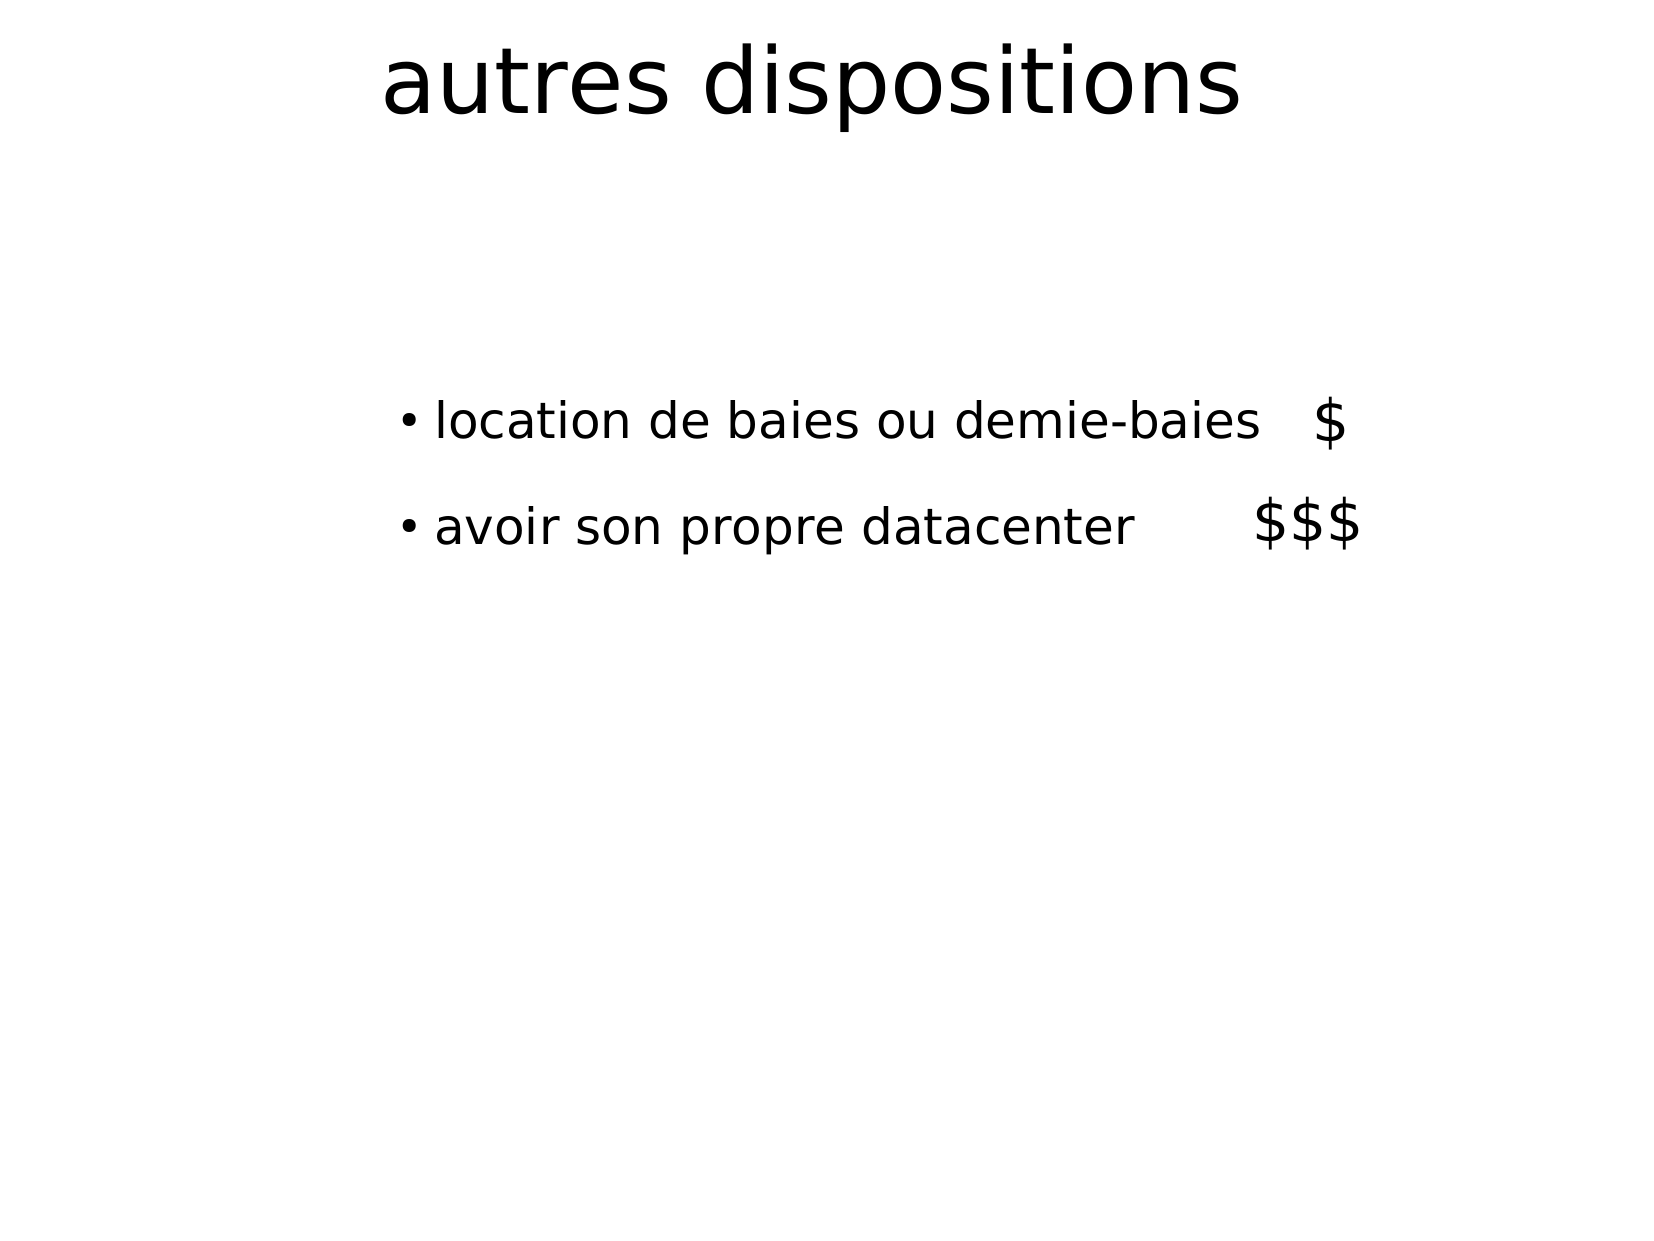

# autres dispositions
$
 location de baies ou demie-baies
 avoir son propre datacenter
$$$